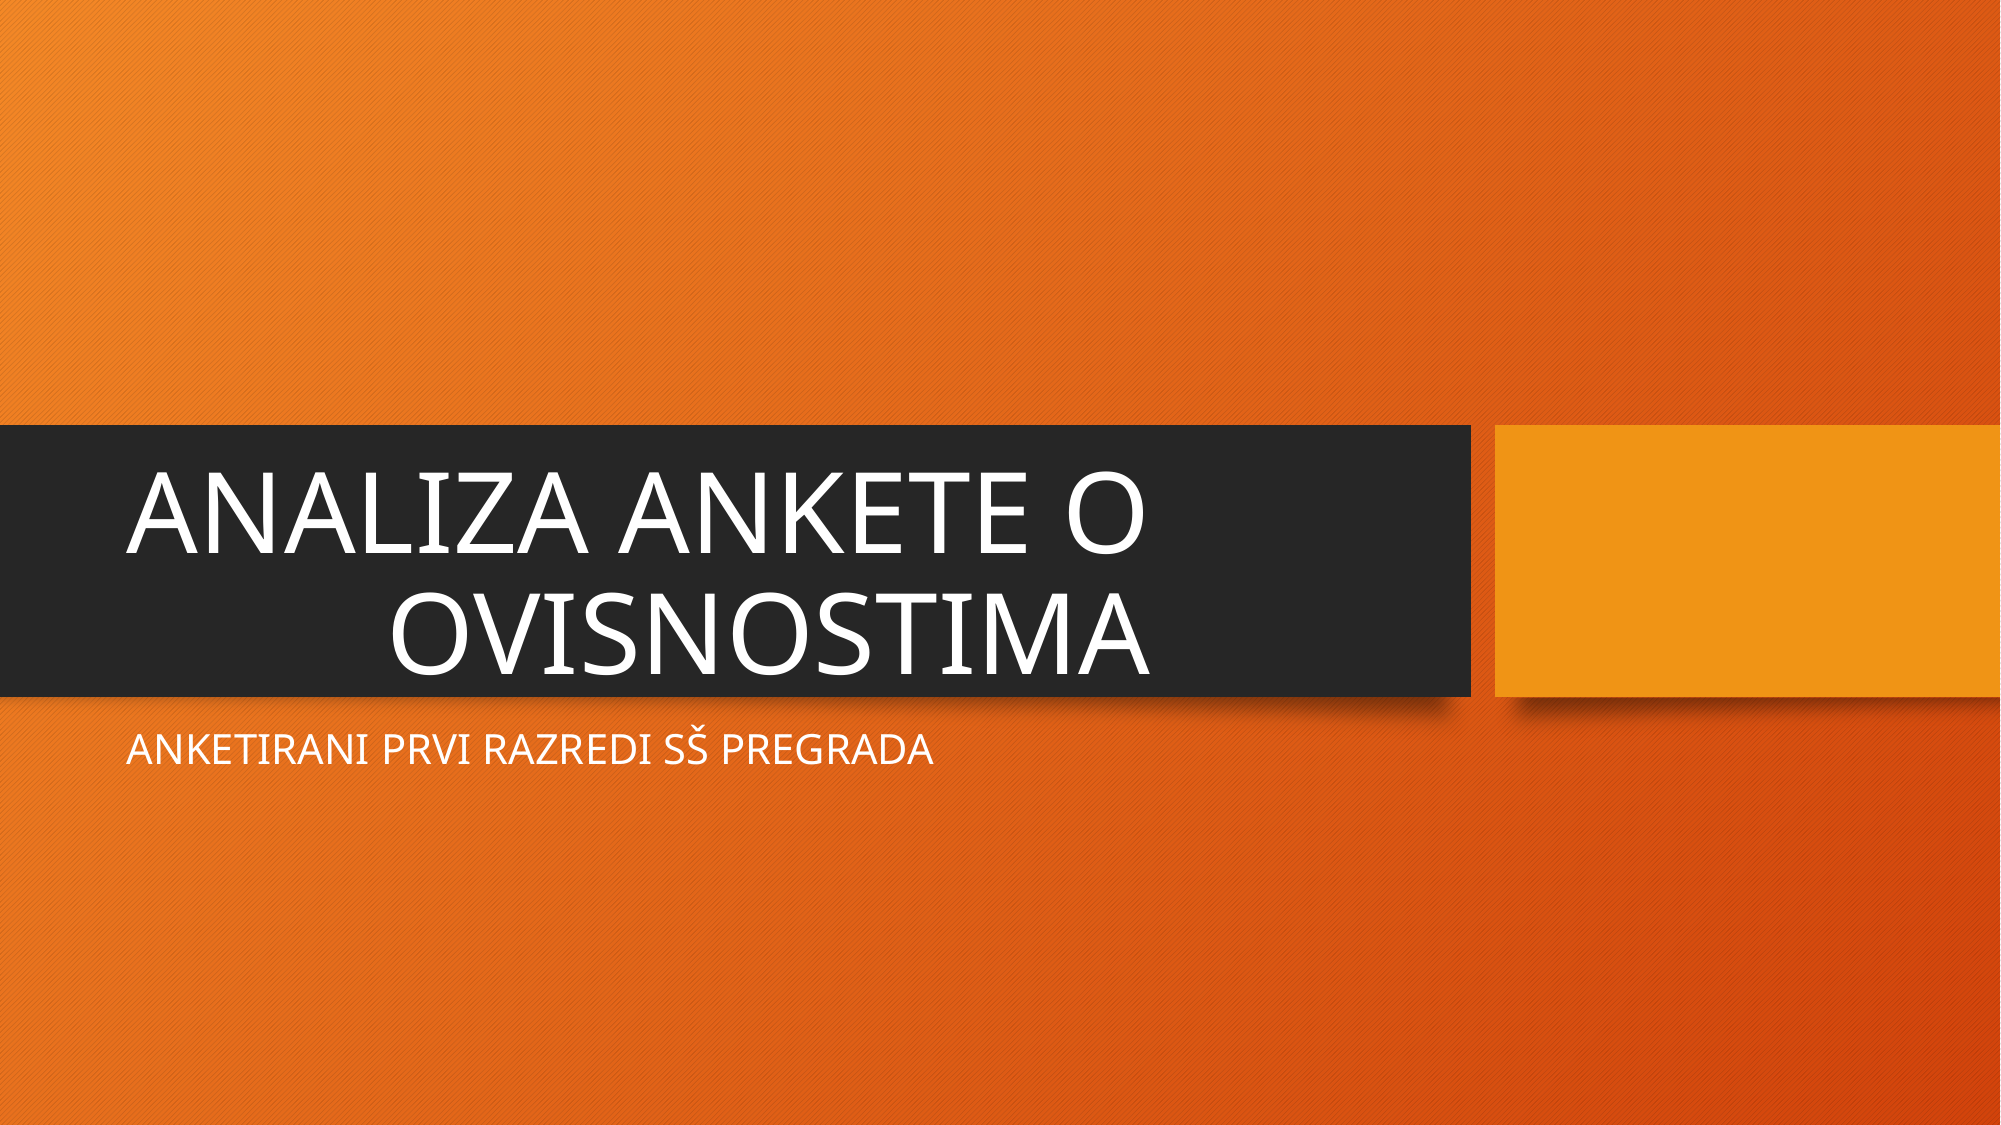

# ANALIZA ANKETE O OVISNOSTIMA
ANKETIRANI PRVI RAZREDI SŠ PREGRADA